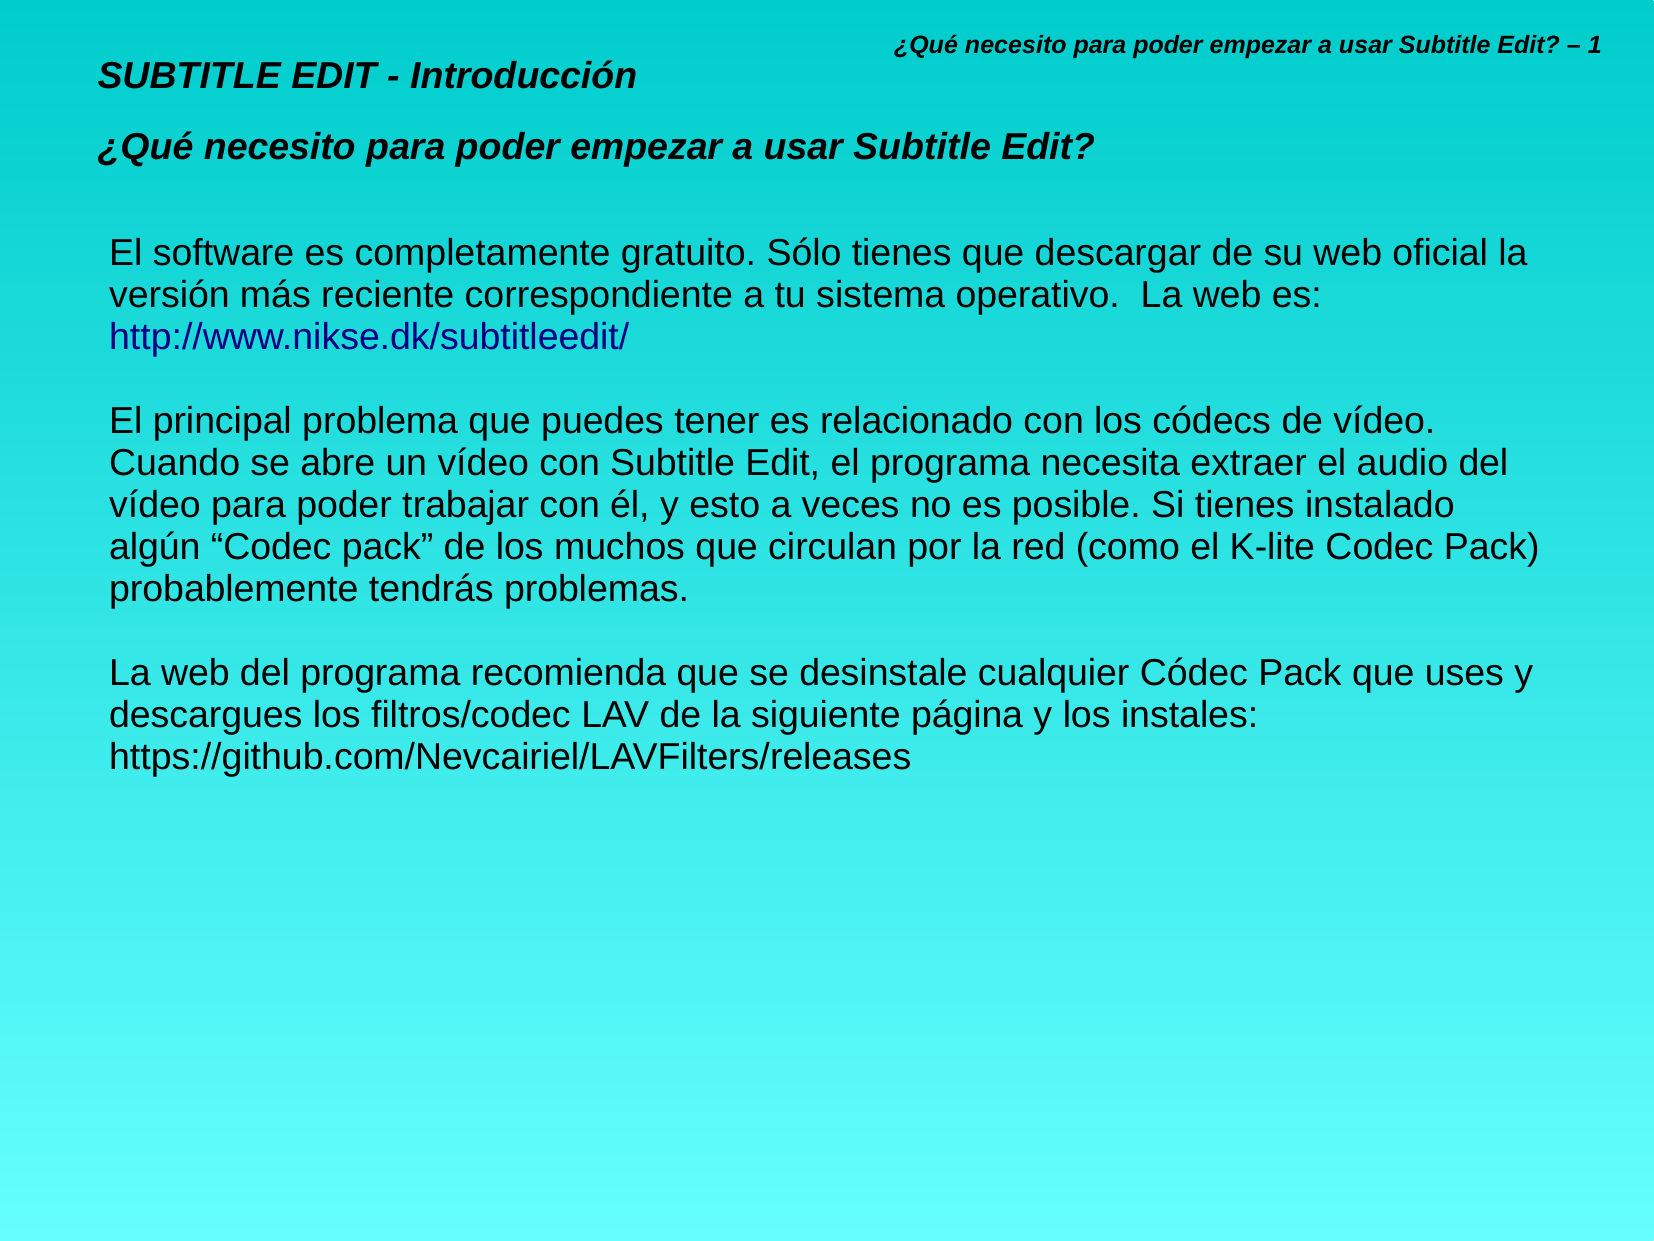

¿Qué necesito para poder empezar a usar Subtitle Edit? – 1
SUBTITLE EDIT - Introducción
¿Qué necesito para poder empezar a usar Subtitle Edit?
El software es completamente gratuito. Sólo tienes que descargar de su web oficial la versión más reciente correspondiente a tu sistema operativo. La web es:
http://www.nikse.dk/subtitleedit/
El principal problema que puedes tener es relacionado con los códecs de vídeo. Cuando se abre un vídeo con Subtitle Edit, el programa necesita extraer el audio del vídeo para poder trabajar con él, y esto a veces no es posible. Si tienes instalado algún “Codec pack” de los muchos que circulan por la red (como el K-lite Codec Pack) probablemente tendrás problemas.
La web del programa recomienda que se desinstale cualquier Códec Pack que uses y descargues los filtros/codec LAV de la siguiente página y los instales:
https://github.com/Nevcairiel/LAVFilters/releases